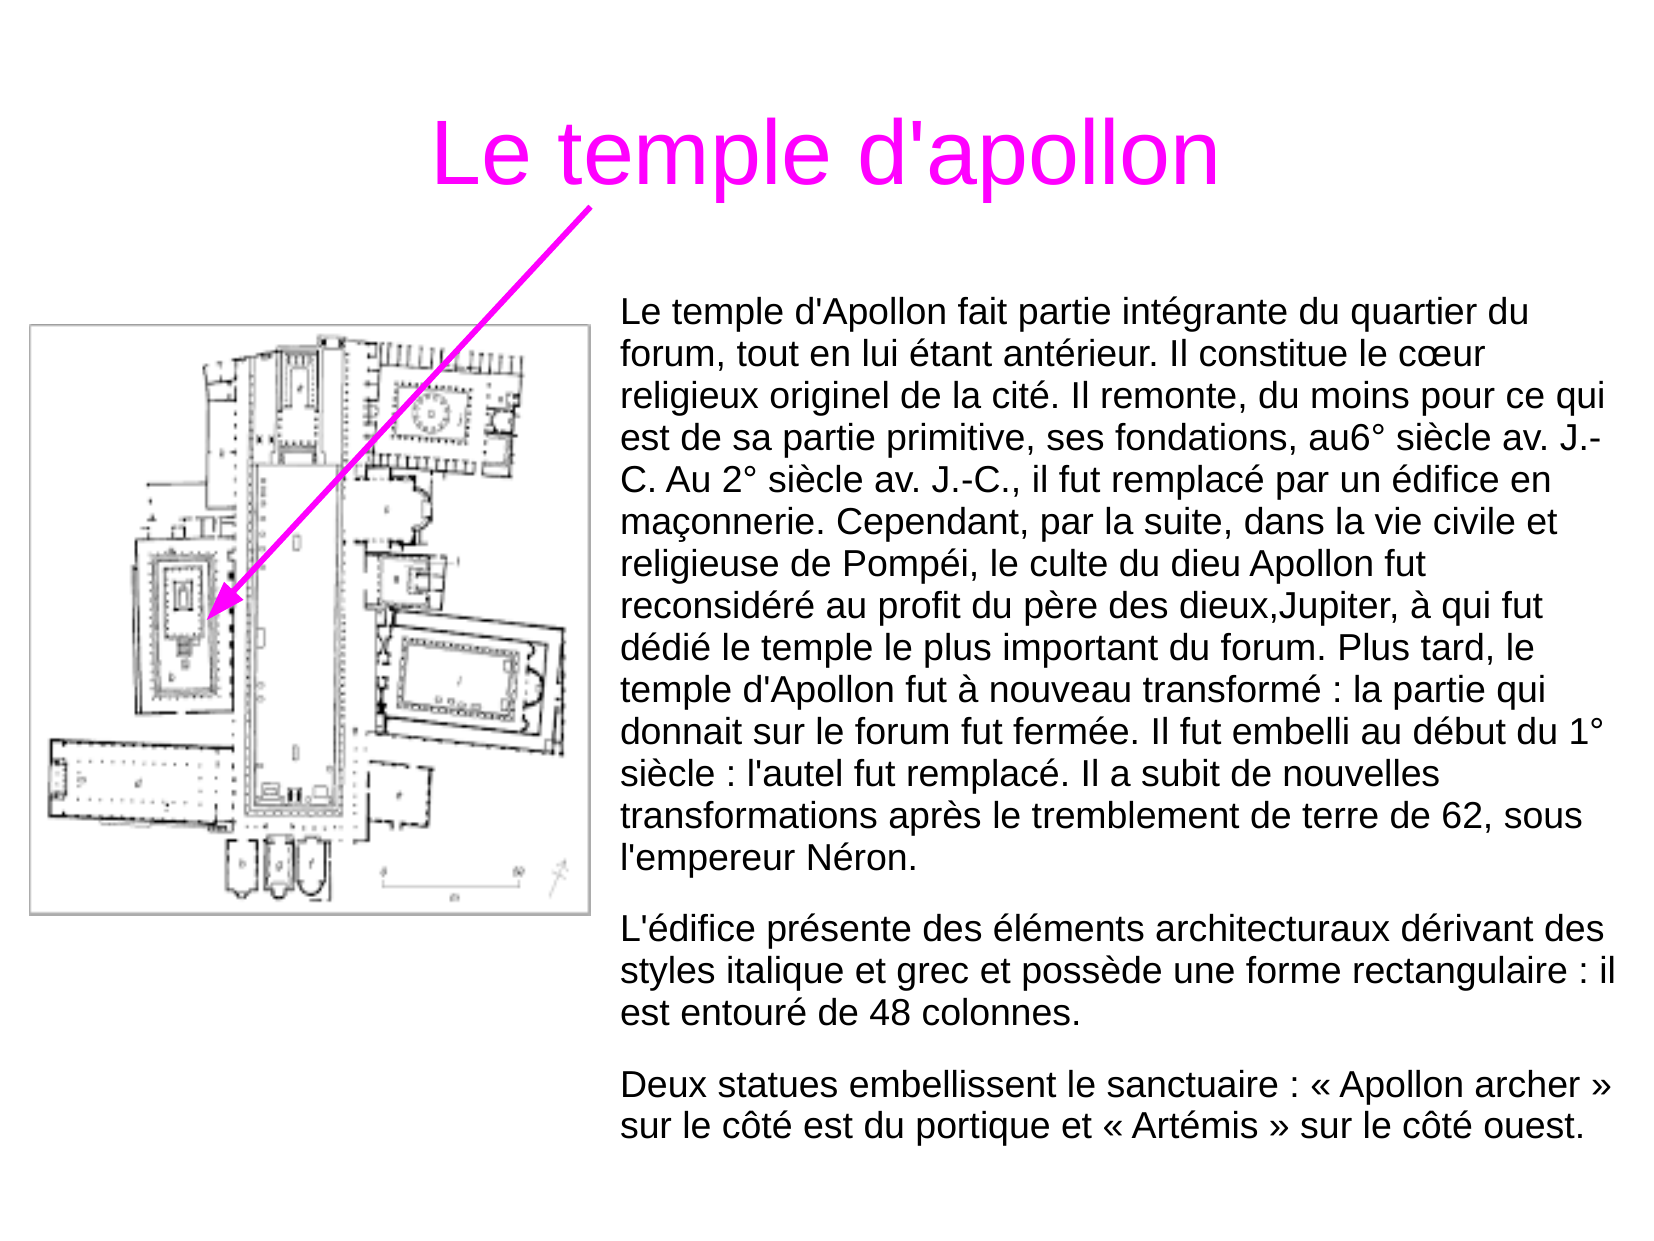

# Le temple d'apollon
Le temple d'Apollon fait partie intégrante du quartier du forum, tout en lui étant antérieur. Il constitue le cœur religieux originel de la cité. Il remonte, du moins pour ce qui est de sa partie primitive, ses fondations, au6° siècle av. J.-C. Au 2° siècle av. J.-C., il fut remplacé par un édifice en maçonnerie. Cependant, par la suite, dans la vie civile et religieuse de Pompéi, le culte du dieu Apollon fut reconsidéré au profit du père des dieux,Jupiter, à qui fut dédié le temple le plus important du forum. Plus tard, le temple d'Apollon fut à nouveau transformé : la partie qui donnait sur le forum fut fermée. Il fut embelli au début du 1° siècle : l'autel fut remplacé. Il a subit de nouvelles transformations après le tremblement de terre de 62, sous l'empereur Néron.
L'édifice présente des éléments architecturaux dérivant des styles italique et grec et possède une forme rectangulaire : il est entouré de 48 colonnes.
Deux statues embellissent le sanctuaire : « Apollon archer » sur le côté est du portique et « Artémis » sur le côté ouest.